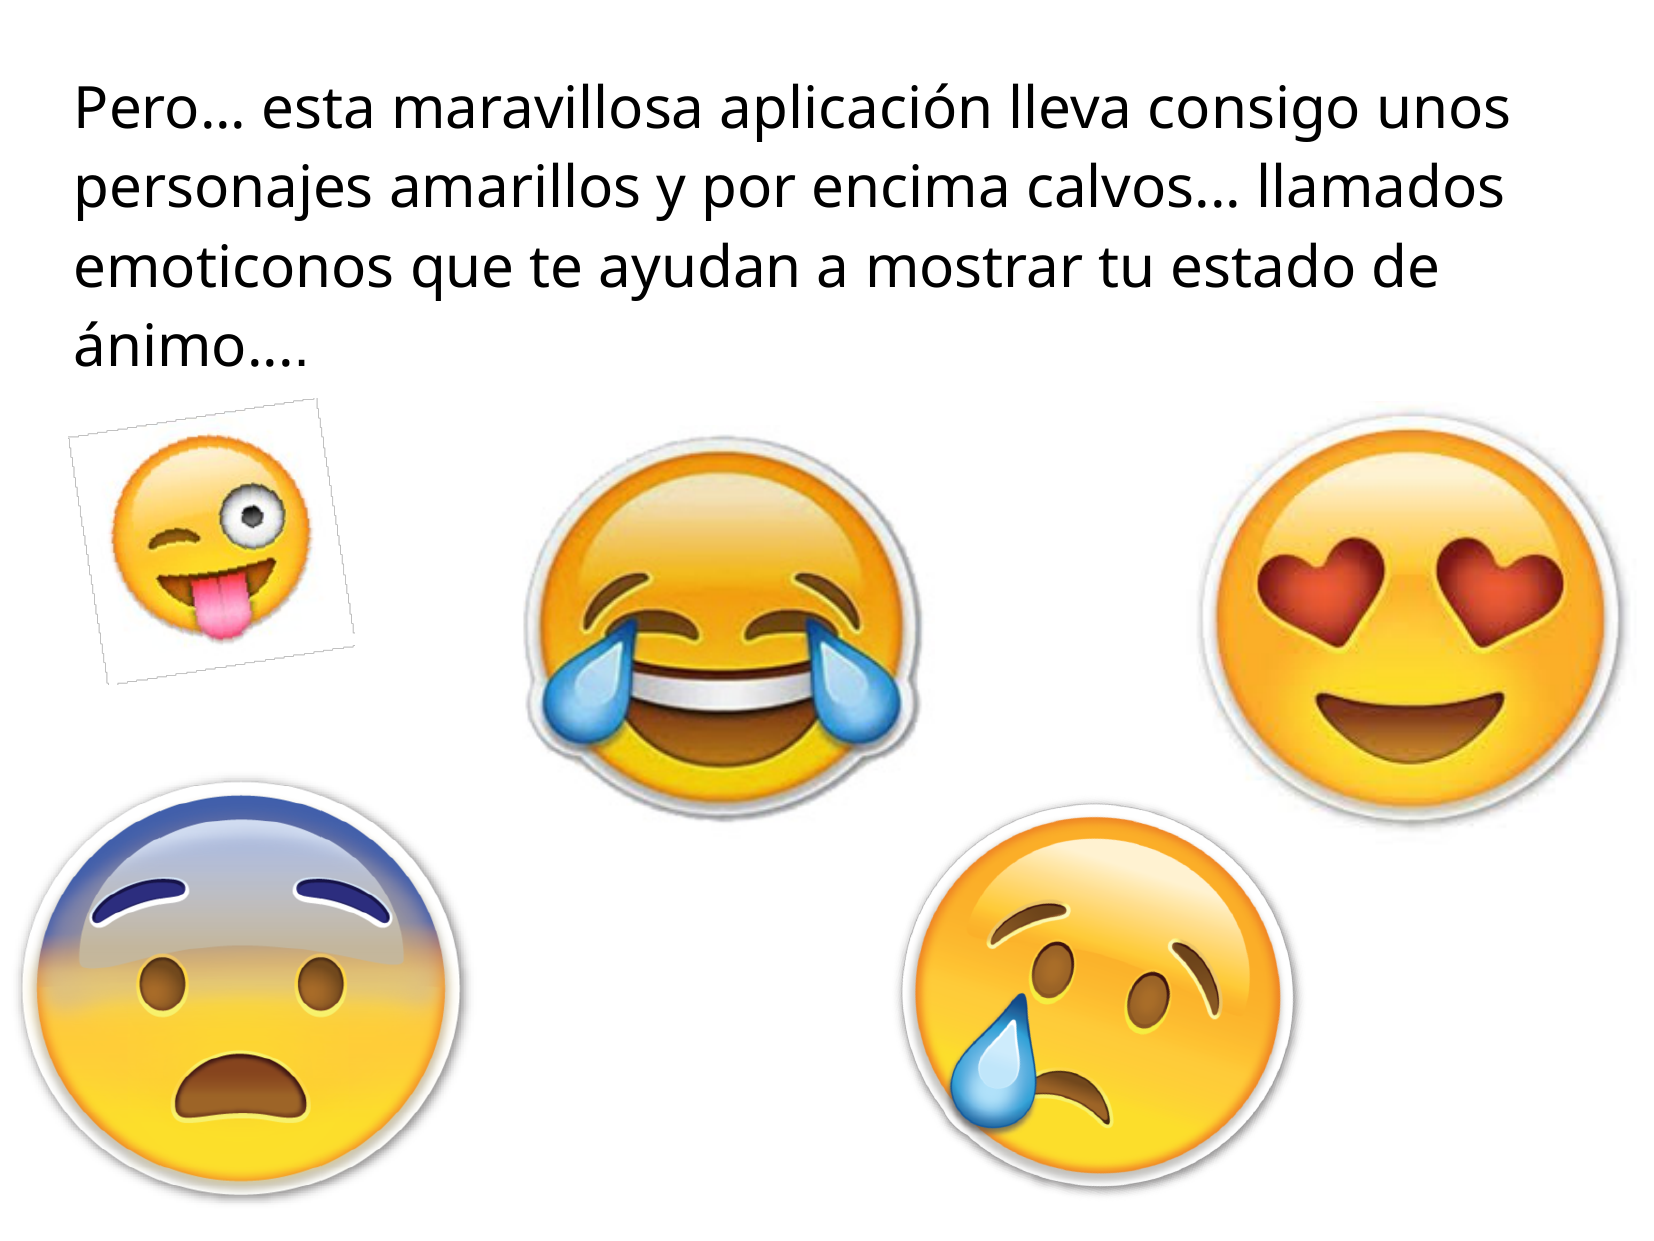

Pero... esta maravillosa aplicación lleva consigo unos personajes amarillos y por encima calvos... llamados emoticonos que te ayudan a mostrar tu estado de ánimo....